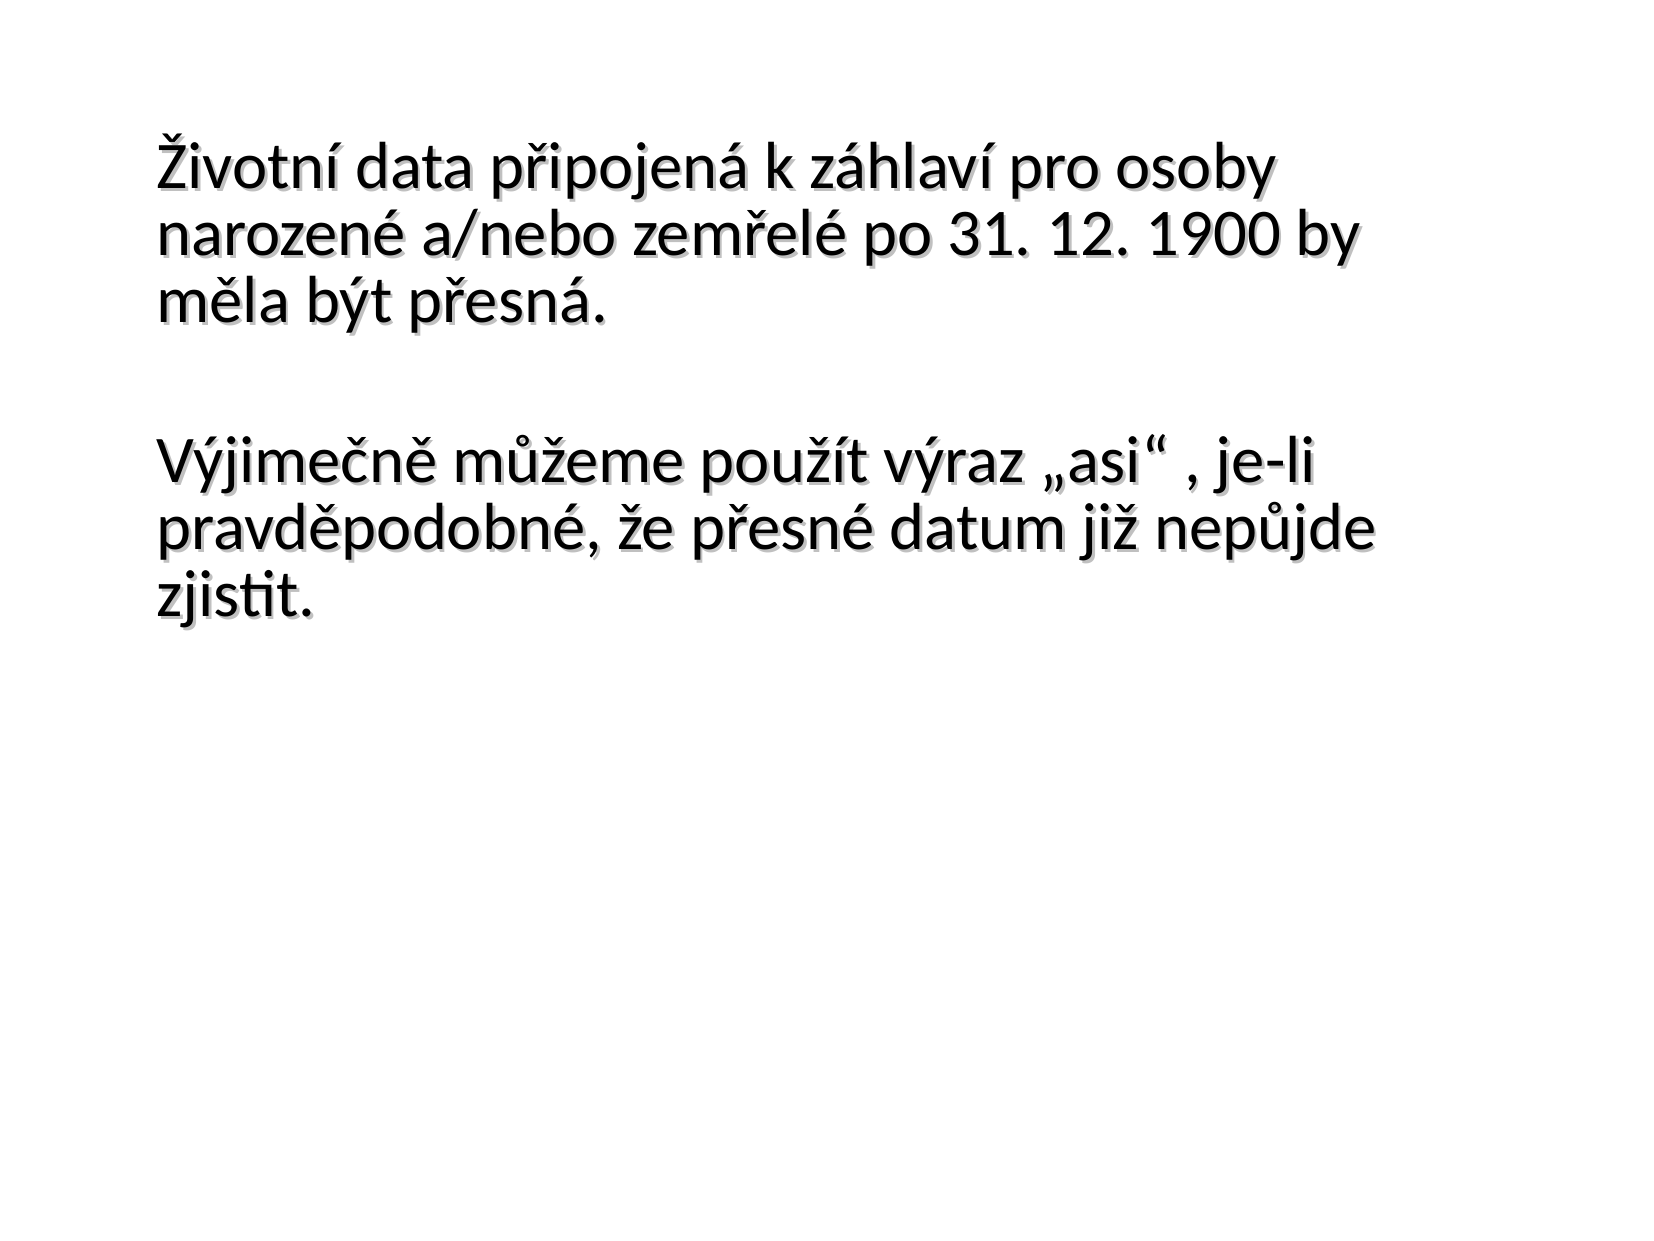

Životní data připojená k záhlaví pro osoby narozené a/nebo zemřelé po 31. 12. 1900 by měla být přesná.
Výjimečně můžeme použít výraz „asi“ , je-li pravděpodobné, že přesné datum již nepůjde zjistit.